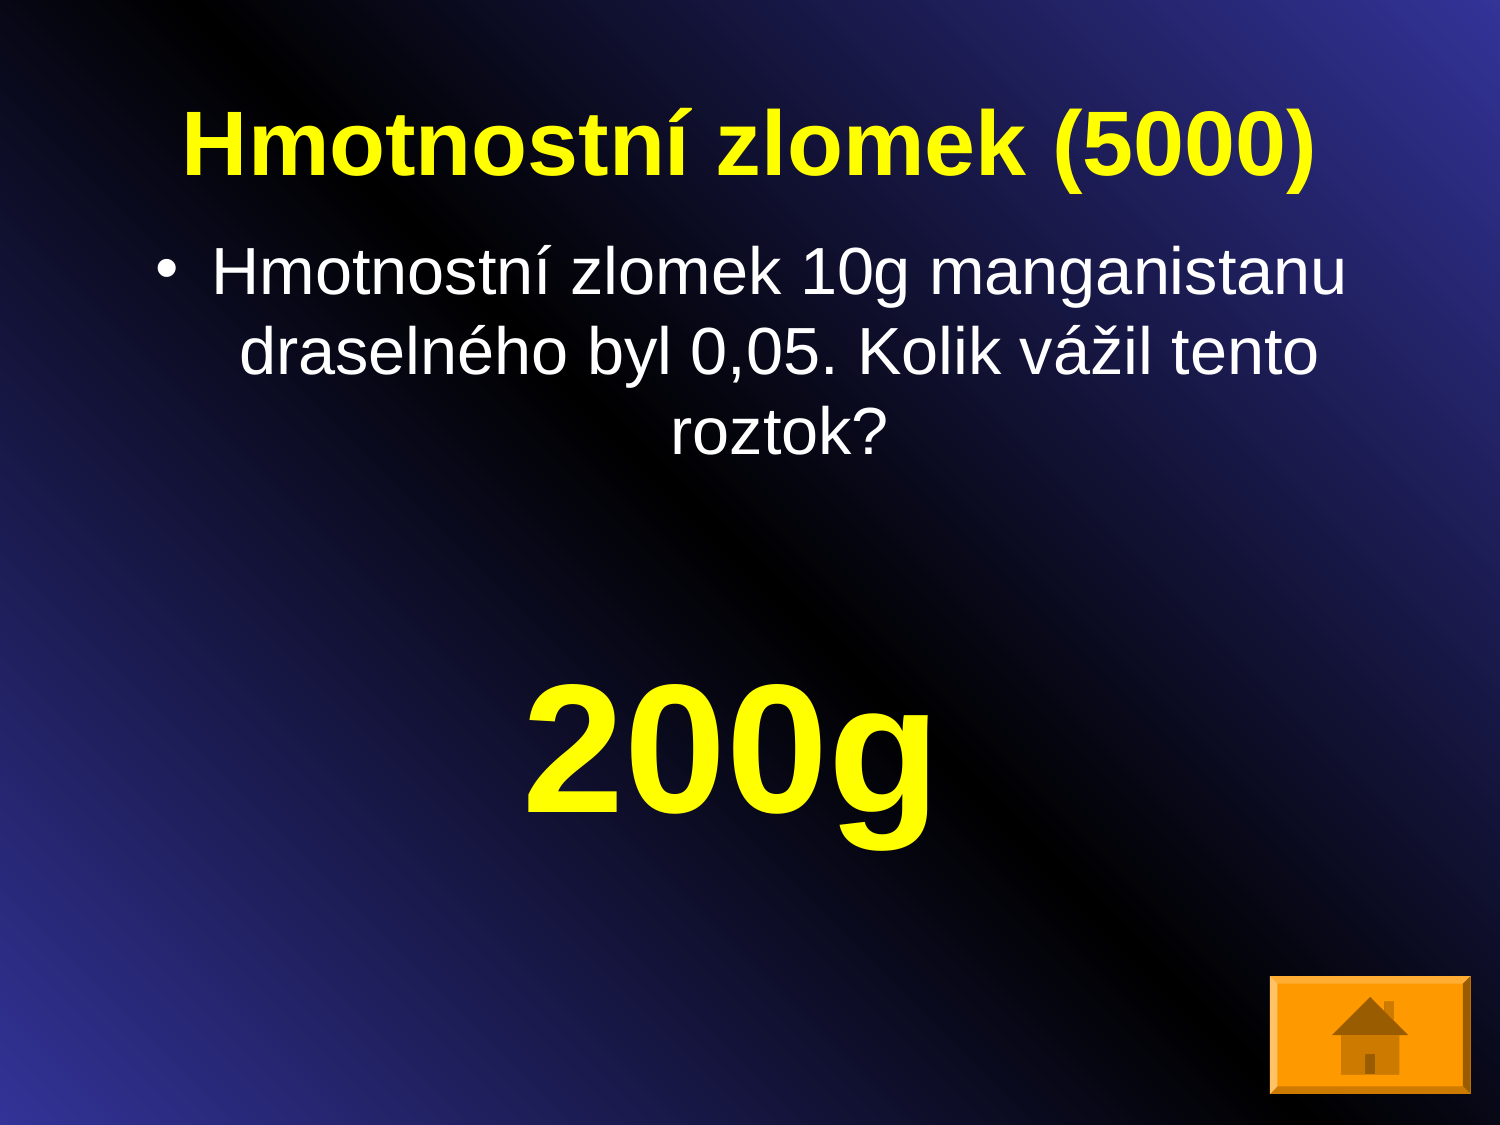

# Hmotnostní zlomek (5000)
Hmotnostní zlomek 10g manganistanu draselného byl 0,05. Kolik vážil tento roztok?
200g